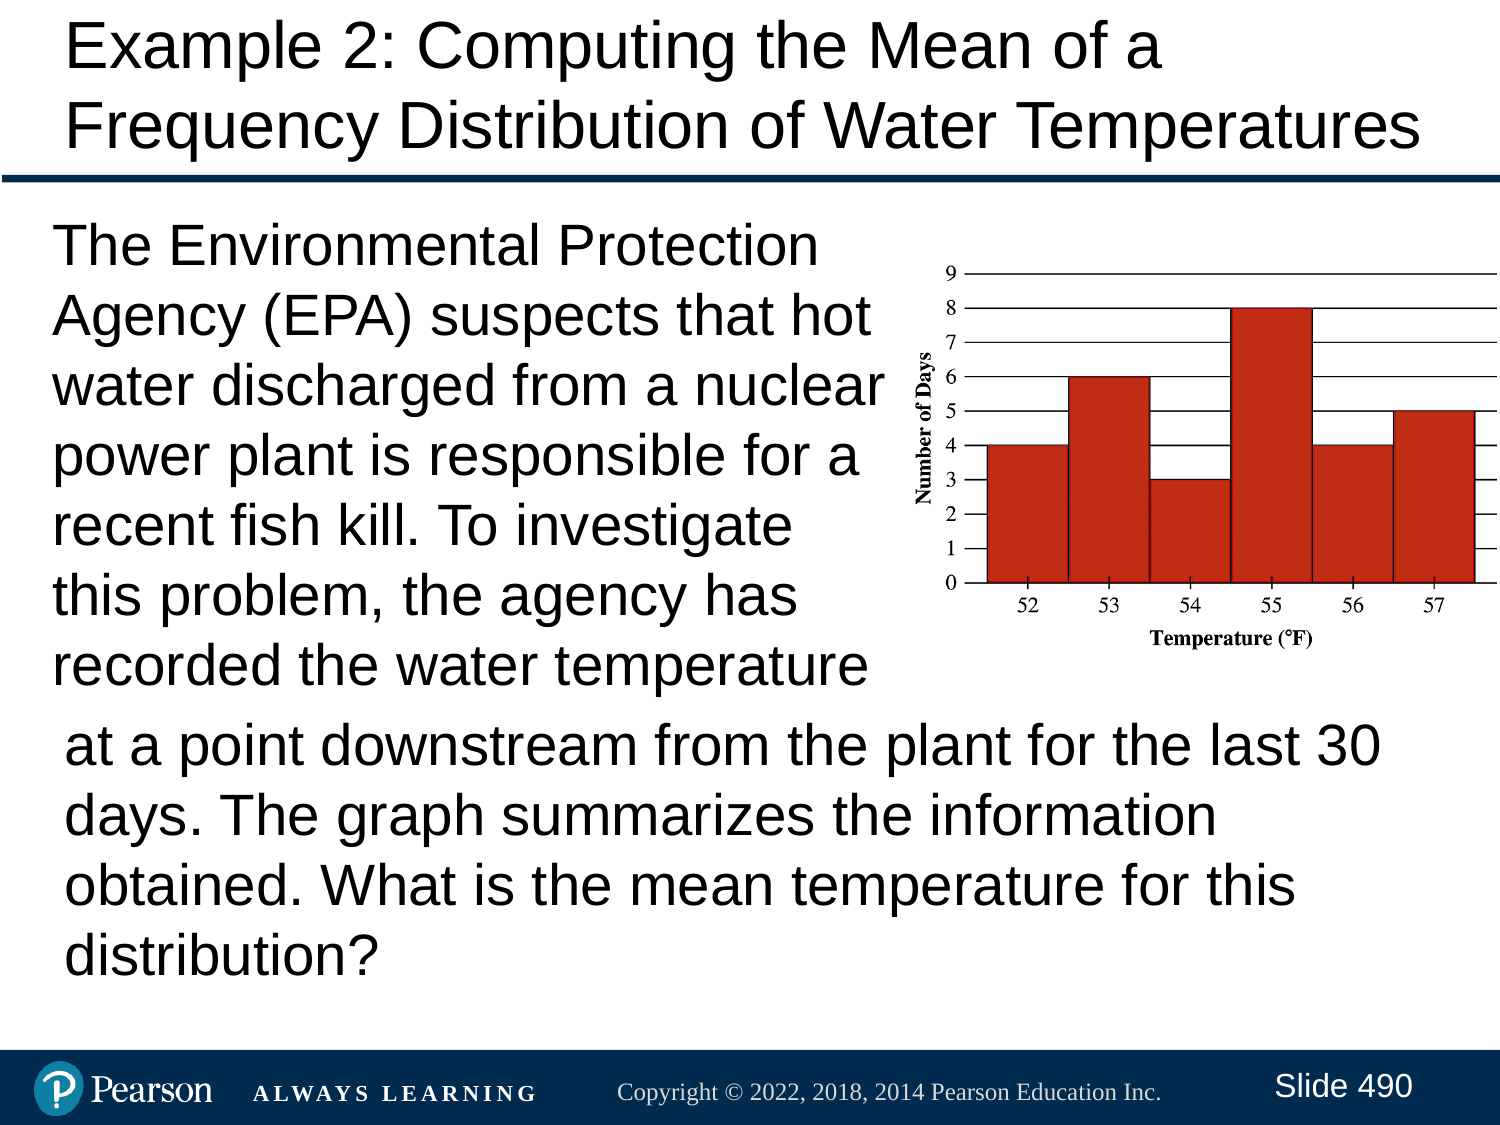

# Example 2: Computing the Mean of a Frequency Distribution of Water Temperatures
The Environmental Protection Agency (EPA) suspects that hot water discharged from a nuclear power plant is responsible for a recent fish kill. To investigate this problem, the agency has recorded the water temperature
at a point downstream from the plant for the last 30 days. The graph summarizes the information obtained. What is the mean temperature for this distribution?